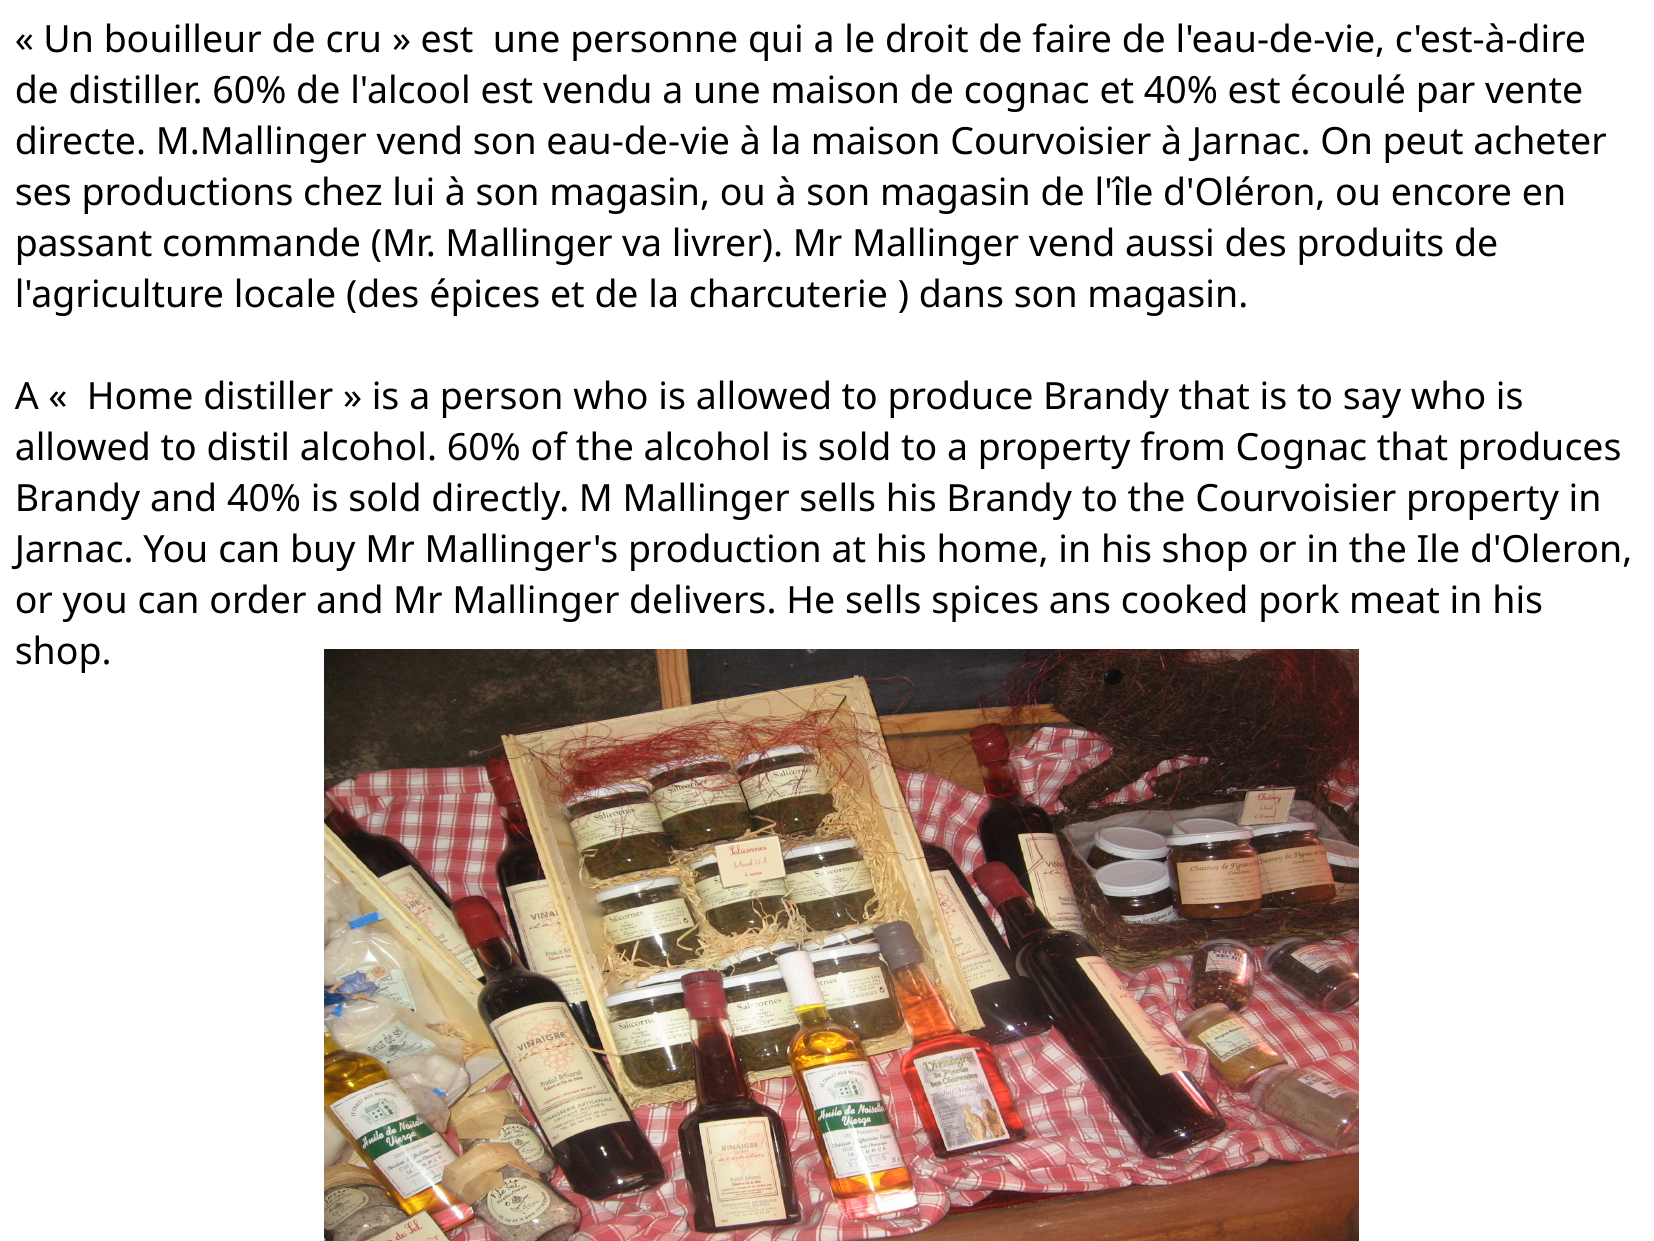

« Un bouilleur de cru » est  une personne qui a le droit de faire de l'eau-de-vie, c'est-à-dire de distiller. 60% de l'alcool est vendu a une maison de cognac et 40% est écoulé par vente directe. M.Mallinger vend son eau-de-vie à la maison Courvoisier à Jarnac. On peut acheter ses productions chez lui à son magasin, ou à son magasin de l'île d'Oléron, ou encore en passant commande (Mr. Mallinger va livrer). Mr Mallinger vend aussi des produits de l'agriculture locale (des épices et de la charcuterie ) dans son magasin.
A «  Home distiller » is a person who is allowed to produce Brandy that is to say who is allowed to distil alcohol. 60% of the alcohol is sold to a property from Cognac that produces Brandy and 40% is sold directly. M Mallinger sells his Brandy to the Courvoisier property in Jarnac. You can buy Mr Mallinger's production at his home, in his shop or in the Ile d'Oleron, or you can order and Mr Mallinger delivers. He sells spices ans cooked pork meat in his shop.